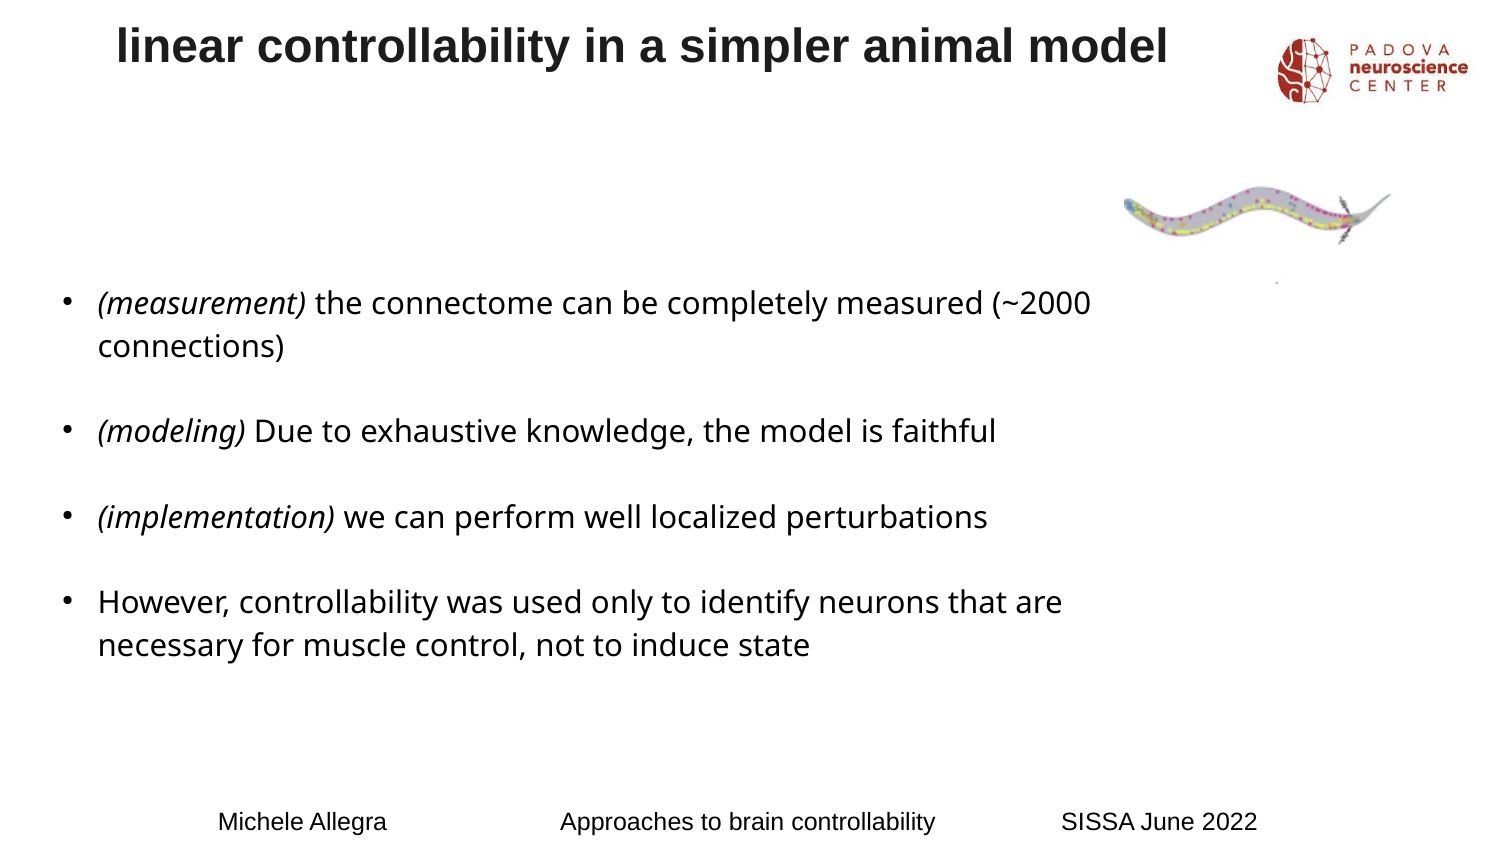

linear controllability in a simpler animal model
(measurement) the connectome can be completely measured (~2000 connections)
(modeling) Due to exhaustive knowledge, the model is faithful
(implementation) we can perform well localized perturbations
However, controllability was used only to identify neurons that are necessary for muscle control, not to induce state
Michele Allegra Approaches to brain controllability SISSA June 2022